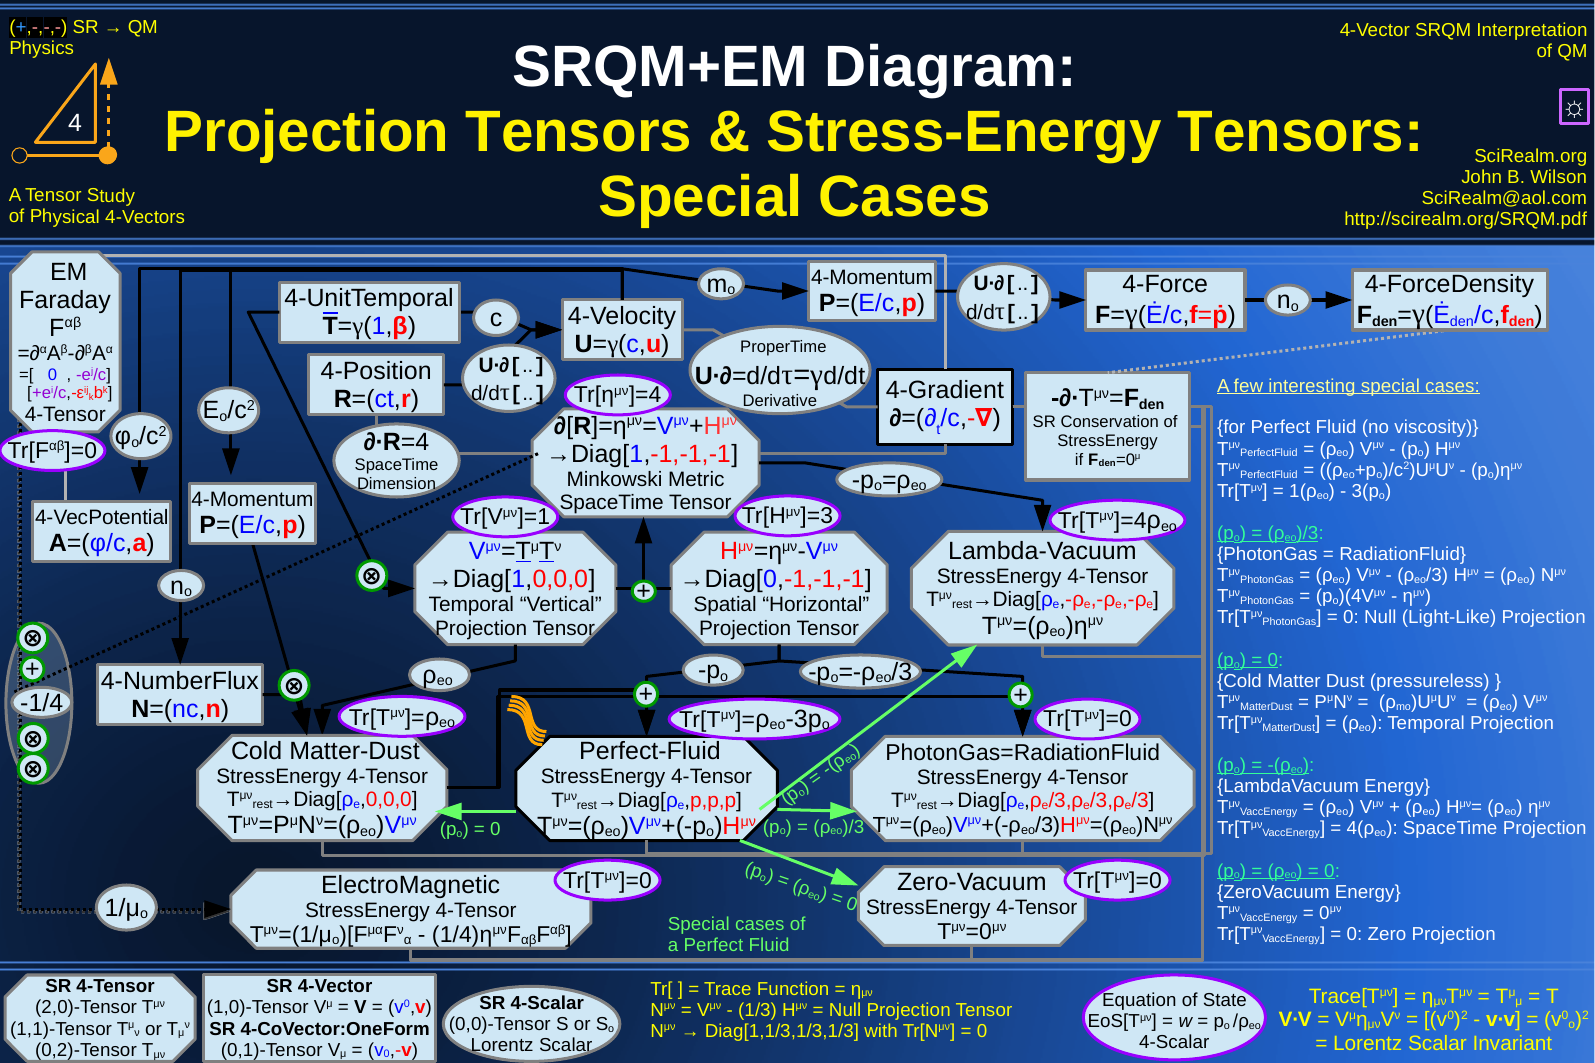

# SRQM+EM Diagram: Projection Tensors & Stress-Energy Tensors: Special Cases
(+,-,-,-) SR → QM
Physics
A Tensor Study
of Physical 4-Vectors
4-Vector SRQM Interpretation
of QM
SciRealm.org
John B. Wilson
SciRealm@aol.com
http://scirealm.org/SRQM.pdf
4
☼
 EM
Faraday
Fαβ
=∂αAβ-∂βAα
=[ 0 , -ej/c]
 [+ei/c,-εijkbk]
4-Tensor
4-Momentum
P=(E/c,p)
 U∙∂[..]
d/dτ[..]
mo
4-Force
F=γ(Ė/c,f=ṗ)
4-ForceDensity
Fden=γ(Ėden/c,fden)
4-UnitTemporal
T=γ(1,β)
no
4-Velocity
U=γ(c,u)
c
 ProperTime
U∙∂=d/dτ=γd/dt
Derivative
 U∙∂[..]
d/dτ[..]
4-Position
R=(ct,r)
A few interesting special cases:
{for Perfect Fluid (no viscosity)}
TμνPerfectFluid = (ρeo) Vμν - (po) Hμν
TμνPerfectFluid = ((ρeo+po)/c2)UμUν - (po)ημν
Tr[Tμν] = 1(ρeo) - 3(po)
(po) = (ρeo)/3:
{PhotonGas = RadiationFluid}
TμνPhotonGas = (ρeo) Vμν - (ρeo/3) Hμν = (ρeo) Nμν
TμνPhotonGas = (po)(4Vμν - ημν)
Tr[TμνPhotonGas] = 0: Null (Light-Like) Projection
(po) = 0:
{Cold Matter Dust (pressureless) }
TμνMatterDust = PμNν = (ρmo)UμUν = (ρeo) Vμν
Tr[TμνMatterDust] = (ρeo): Temporal Projection
(po) = -(ρeo):
{LambdaVacuum Energy}
TμνVaccEnergy = (ρeo) Vμν + (ρeo) Hμν= (ρeo) ημν
Tr[TμνVaccEnergy] = 4(ρeo): SpaceTime Projection
(po) = (ρeo) = 0:
{ZeroVacuum Energy}
TμνVaccEnergy = 0μν
Tr[TμνVaccEnergy] = 0: Zero Projection
4-Gradient
∂=(∂t/c,-∇)
-∂∙Tμν=Fden
SR Conservation of
StressEnergy
if Fden=0μ
Tr[ημν]=4
Eo/c2
∂[R]=ημν=Vμν+Hμν
→Diag[1,-1,-1,-1]
Minkowski Metric
SpaceTime Tensor
φo/c2
∂∙R=4
SpaceTime
Dimension
Tr[Fαβ]=0
-po=ρeo
4-Momentum
P=(E/c,p)
Tr[Hμν]=3
Tr[Vμν]=1
Tr[Tμν]=4ρeo
4-VecPotential
A=(φ/c,a)
Lambda-Vacuum
StressEnergy 4-Tensor
Tμνrest→Diag[ρe,-ρe,-ρe,-ρe]
Tμν=(ρeo)ημν
Vμν=TμTν
→Diag[1,0,0,0]
Temporal “Vertical”
Projection Tensor
Hμν=ημν-Vμν
→Diag[0,-1,-1,-1]
 Spatial “Horizontal”
Projection Tensor
⊗
no
+
⊗
-po
-po=-ρeo/3
+
ρeo
4-NumberFlux
N=(nc,n)
⊗
+
+
-1/4
Tr[Tμν]=ρeo
Tr[Tμν]=ρeo-3po
Tr[Tμν]=0
⊗
 Cold Matter-Dust
StressEnergy 4-Tensor
Tμνrest→Diag[ρe,0,0,0]
Tμν=PμNν=(ρeo)Vμν
 Perfect-Fluid
StressEnergy 4-Tensor
Tμνrest→Diag[ρe,p,p,p]
Tμν=(ρeo)Vμν+(-po)Hμν
PhotonGas=RadiationFluid
StressEnergy 4-Tensor
Tμνrest→Diag[ρe,ρe/3,ρe/3,ρe/3]
Tμν=(ρeo)Vμν+(-ρeo/3)Hμν=(ρeo)Nμν
⊗
(po) = -(ρeo)
(po) = (ρeo)/3
(po) = 0
Tr[Tμν]=0
Tr[Tμν]=0
Zero-Vacuum
StressEnergy 4-Tensor
Tμν=0μν
(po) = (ρeo) = 0
ElectroMagnetic
StressEnergy 4-Tensor
Tμν=(1/μo)[FμαFνα - (1/4)ημνFαβFαβ]
1/μo
Special cases of a Perfect Fluid
Tr[ ] = Trace Function = ημν
Nμν = Vμν - (1/3) Hμν = Null Projection Tensor
Nμν → Diag[1,1/3,1/3,1/3] with Tr[Nμν] = 0
SR 4-Tensor
(2,0)-Tensor Tμν
(1,1)-Tensor Tμν or Tμν
(0,2)-Tensor Tμν
SR 4-Vector
(1,0)-Tensor Vμ = V = (v0,v)
SR 4-CoVector:OneForm
(0,1)-Tensor Vμ = (v0,-v)
Equation of State
EoS[Tμν] = w = po /ρeo
4-Scalar
Trace[Tμν] = ημνTμν = Tμμ = T
V∙V = VμημνVν = [(v0)2 - v∙v] = (v0o)2
= Lorentz Scalar Invariant
SR 4-Scalar
(0,0)-Tensor S or So
Lorentz Scalar